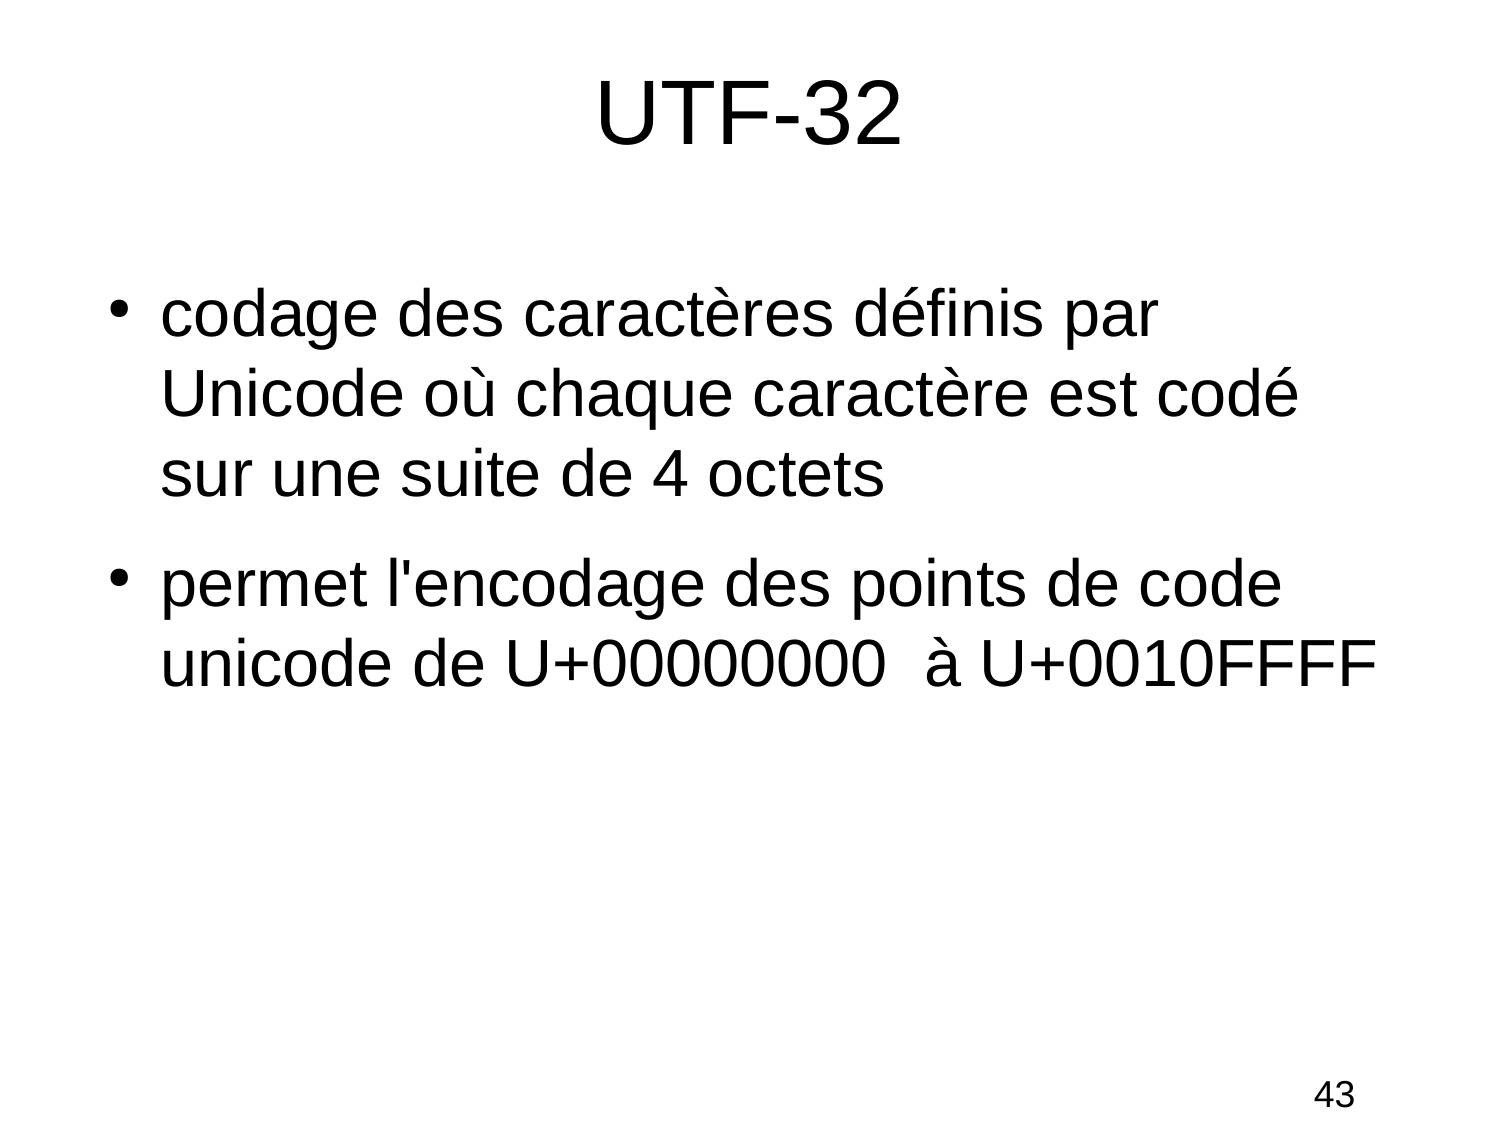

# UTF-32
codage des caractères définis par Unicode où chaque caractère est codé sur une suite de 4 octets
permet l'encodage des points de code unicode de U+00000000 à U+0010FFFF